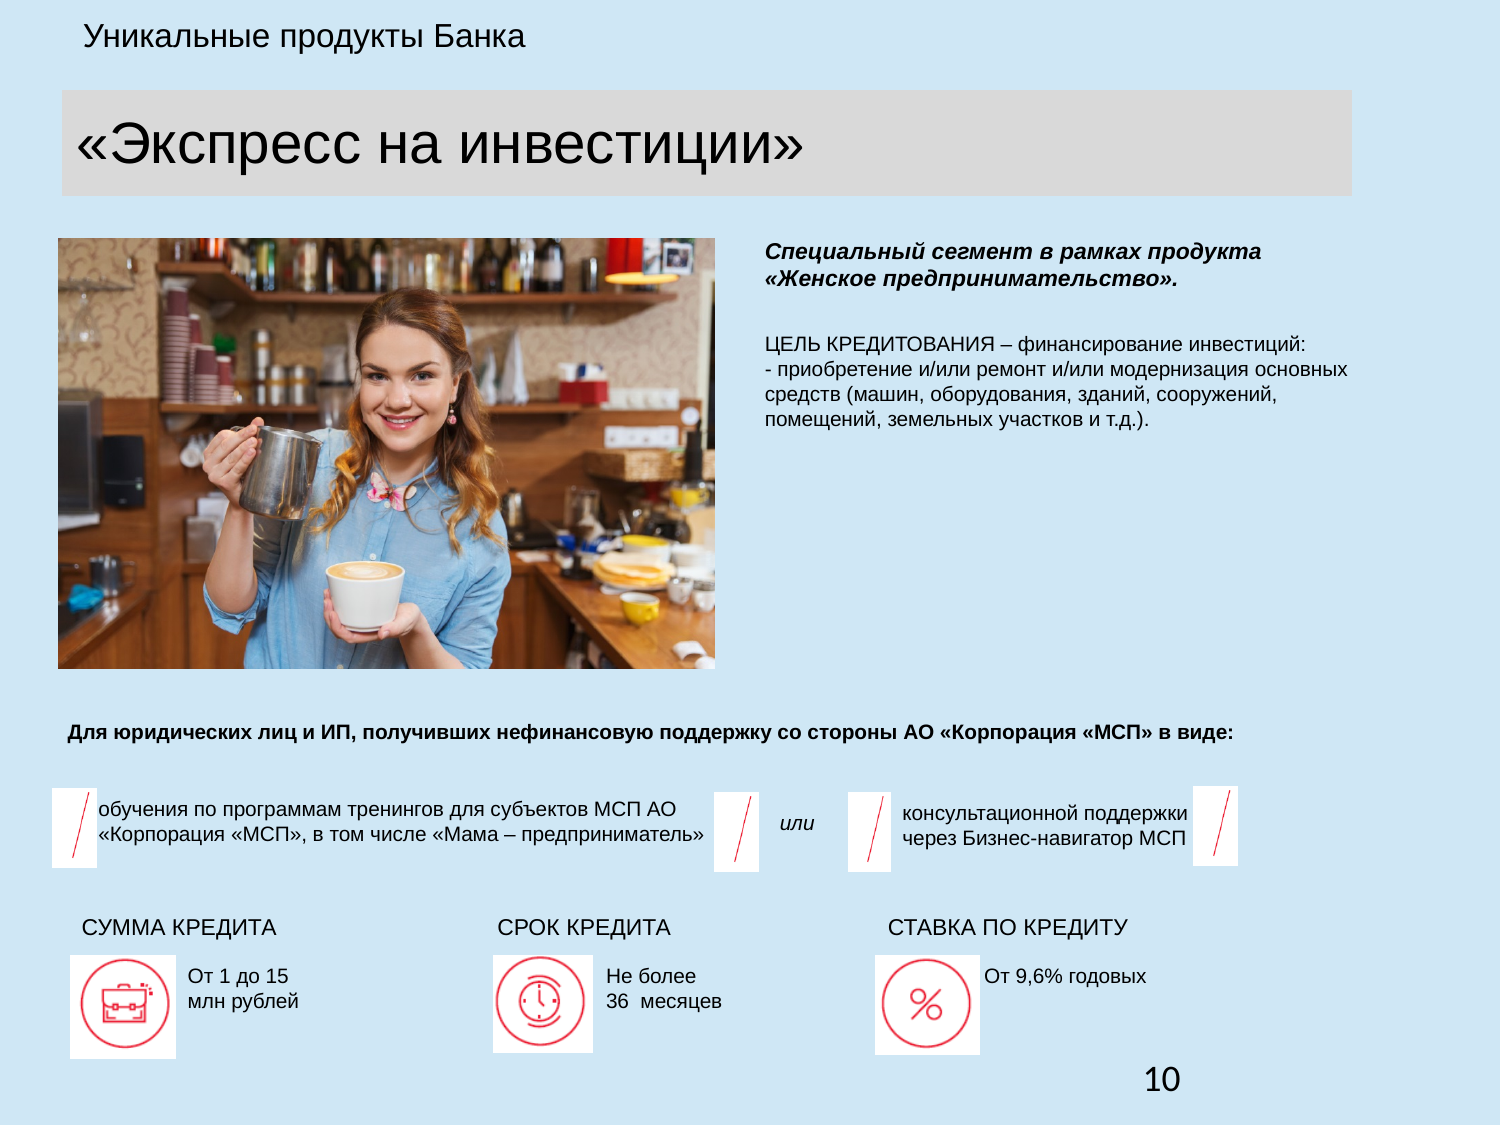

Уникальные продукты Банка
| «Экспресс на инвестиции» |
| --- |
Специальный сегмент в рамках продукта
«Женское предпринимательство».
ЦЕЛЬ КРЕДИТОВАНИЯ – финансирование инвестиций:
- приобретение и/или ремонт и/или модернизация основных средств (машин, оборудования, зданий, сооружений, помещений, земельных участков и т.д.).
Для юридических лиц и ИП, получивших нефинансовую поддержку со стороны АО «Корпорация «МСП» в виде:
обучения по программам тренингов для субъектов МСП АО «Корпорация «МСП», в том числе «Мама – предприниматель»
консультационной поддержки через Бизнес-навигатор МСП
или
СУММА КРЕДИТА
СРОК КРЕДИТА
СТАВКА ПО КРЕДИТУ
От 1 до 15
млн рублей
Не более
36 месяцев
От 9,6% годовых